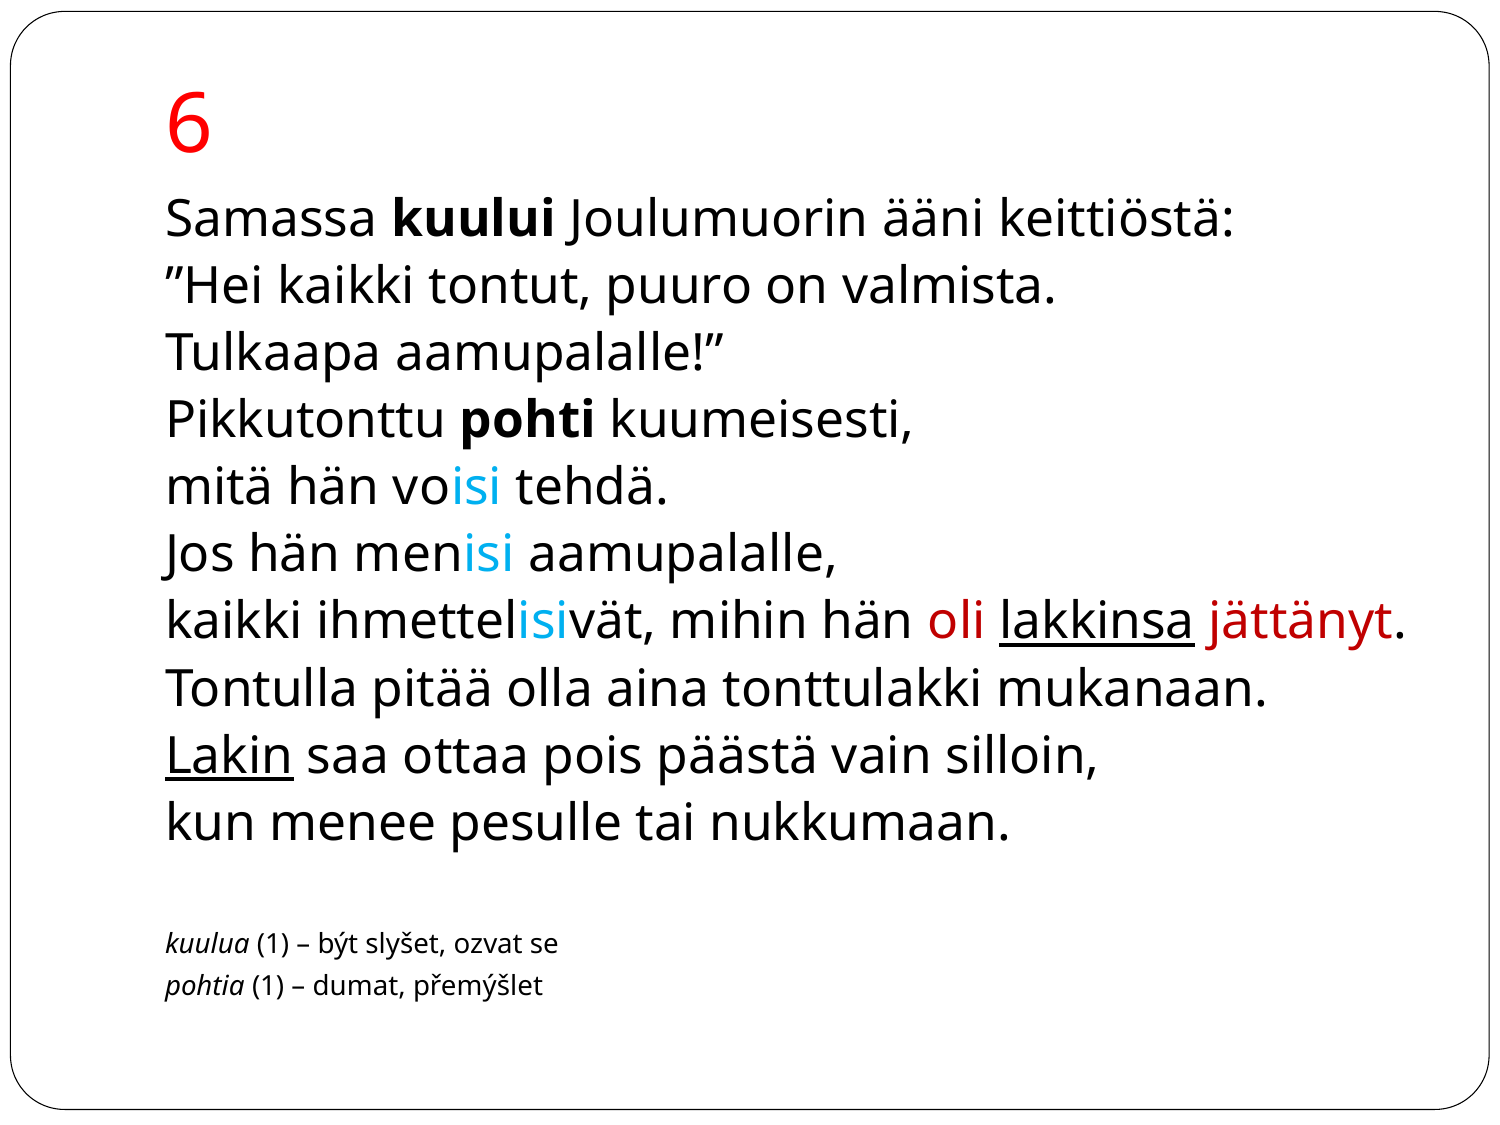

# 6
Samassa kuului Joulumuorin ääni keittiöstä:
”Hei kaikki tontut, puuro on valmista.
Tulkaapa aamupalalle!”
Pikkutonttu pohti kuumeisesti,
mitä hän voisi tehdä.
Jos hän menisi aamupalalle,
kaikki ihmettelisivät, mihin hän oli lakkinsa jättänyt.
Tontulla pitää olla aina tonttulakki mukanaan.
Lakin saa ottaa pois päästä vain silloin,
kun menee pesulle tai nukkumaan.
kuulua (1) – být slyšet, ozvat se
pohtia (1) – dumat, přemýšlet